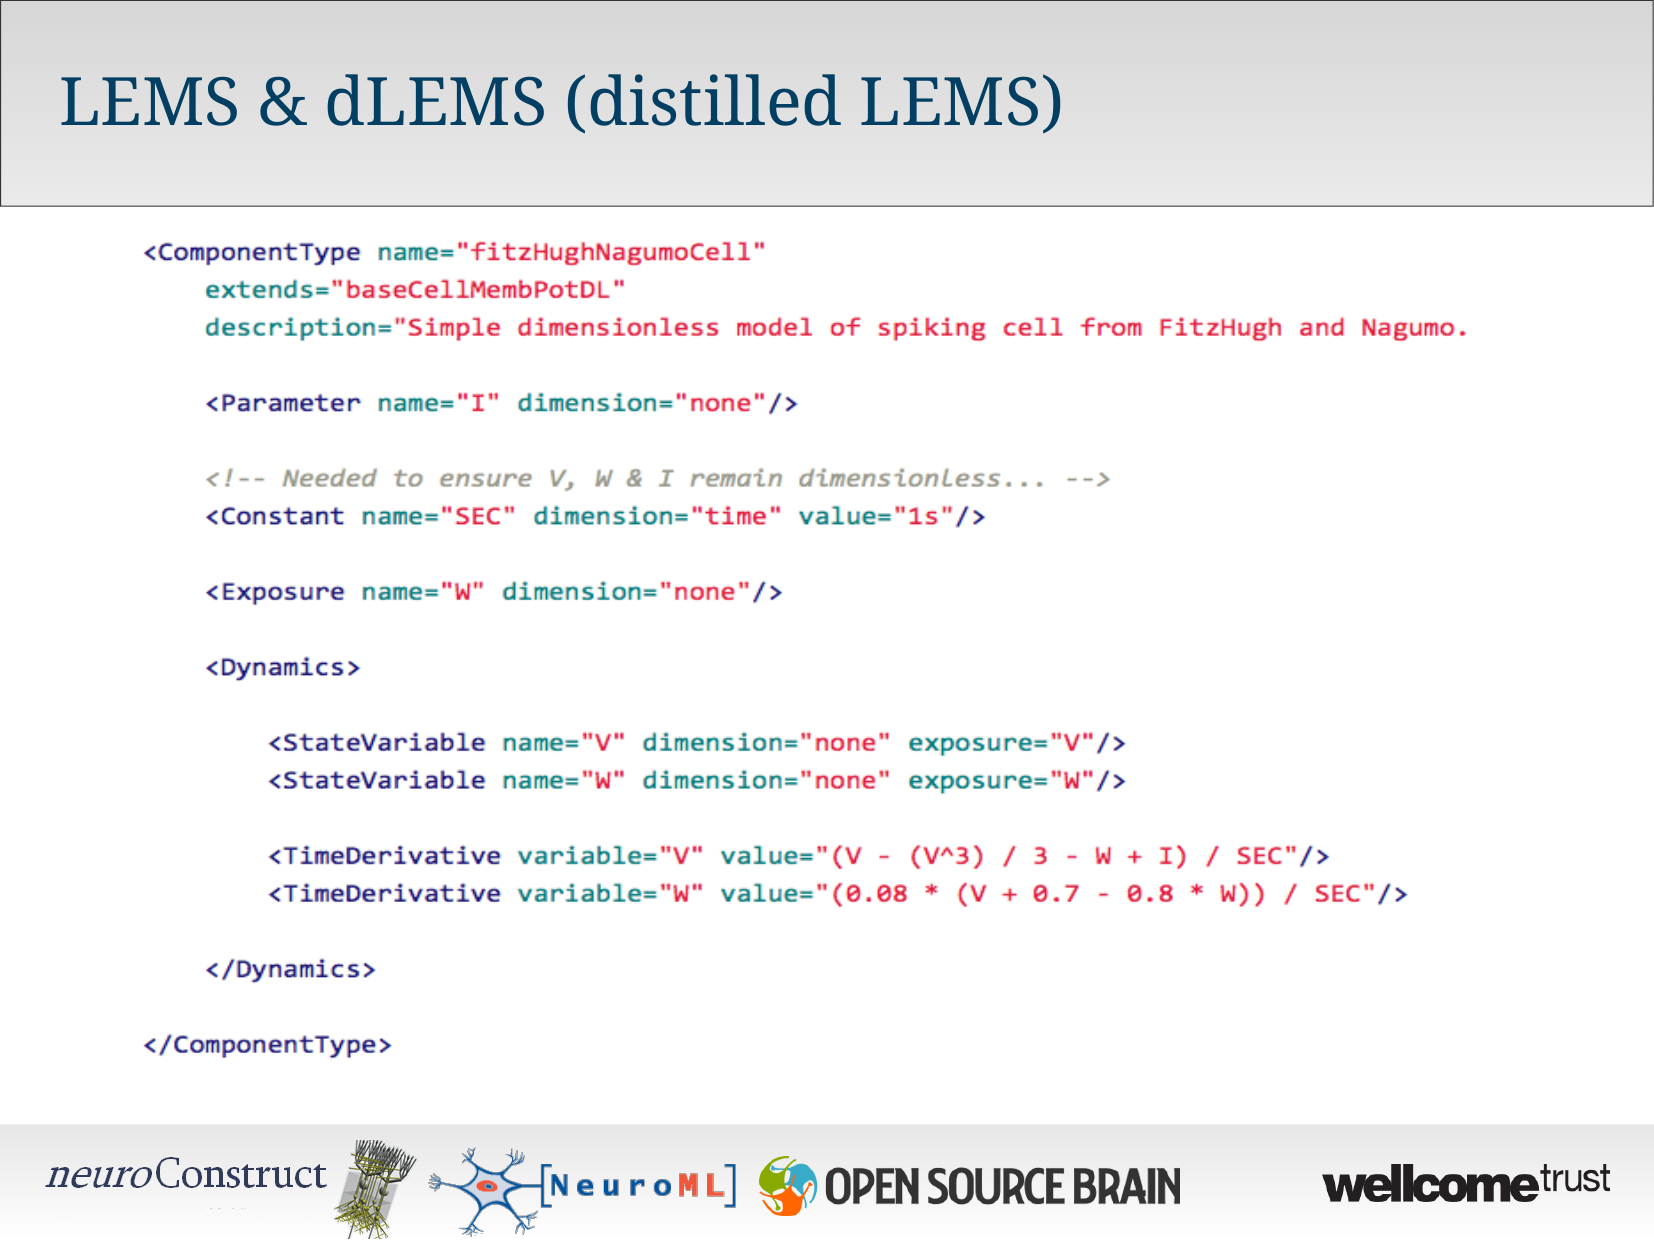

# LEMS & dLEMS (distilled LEMS)
http://www.opensourcebrain.org